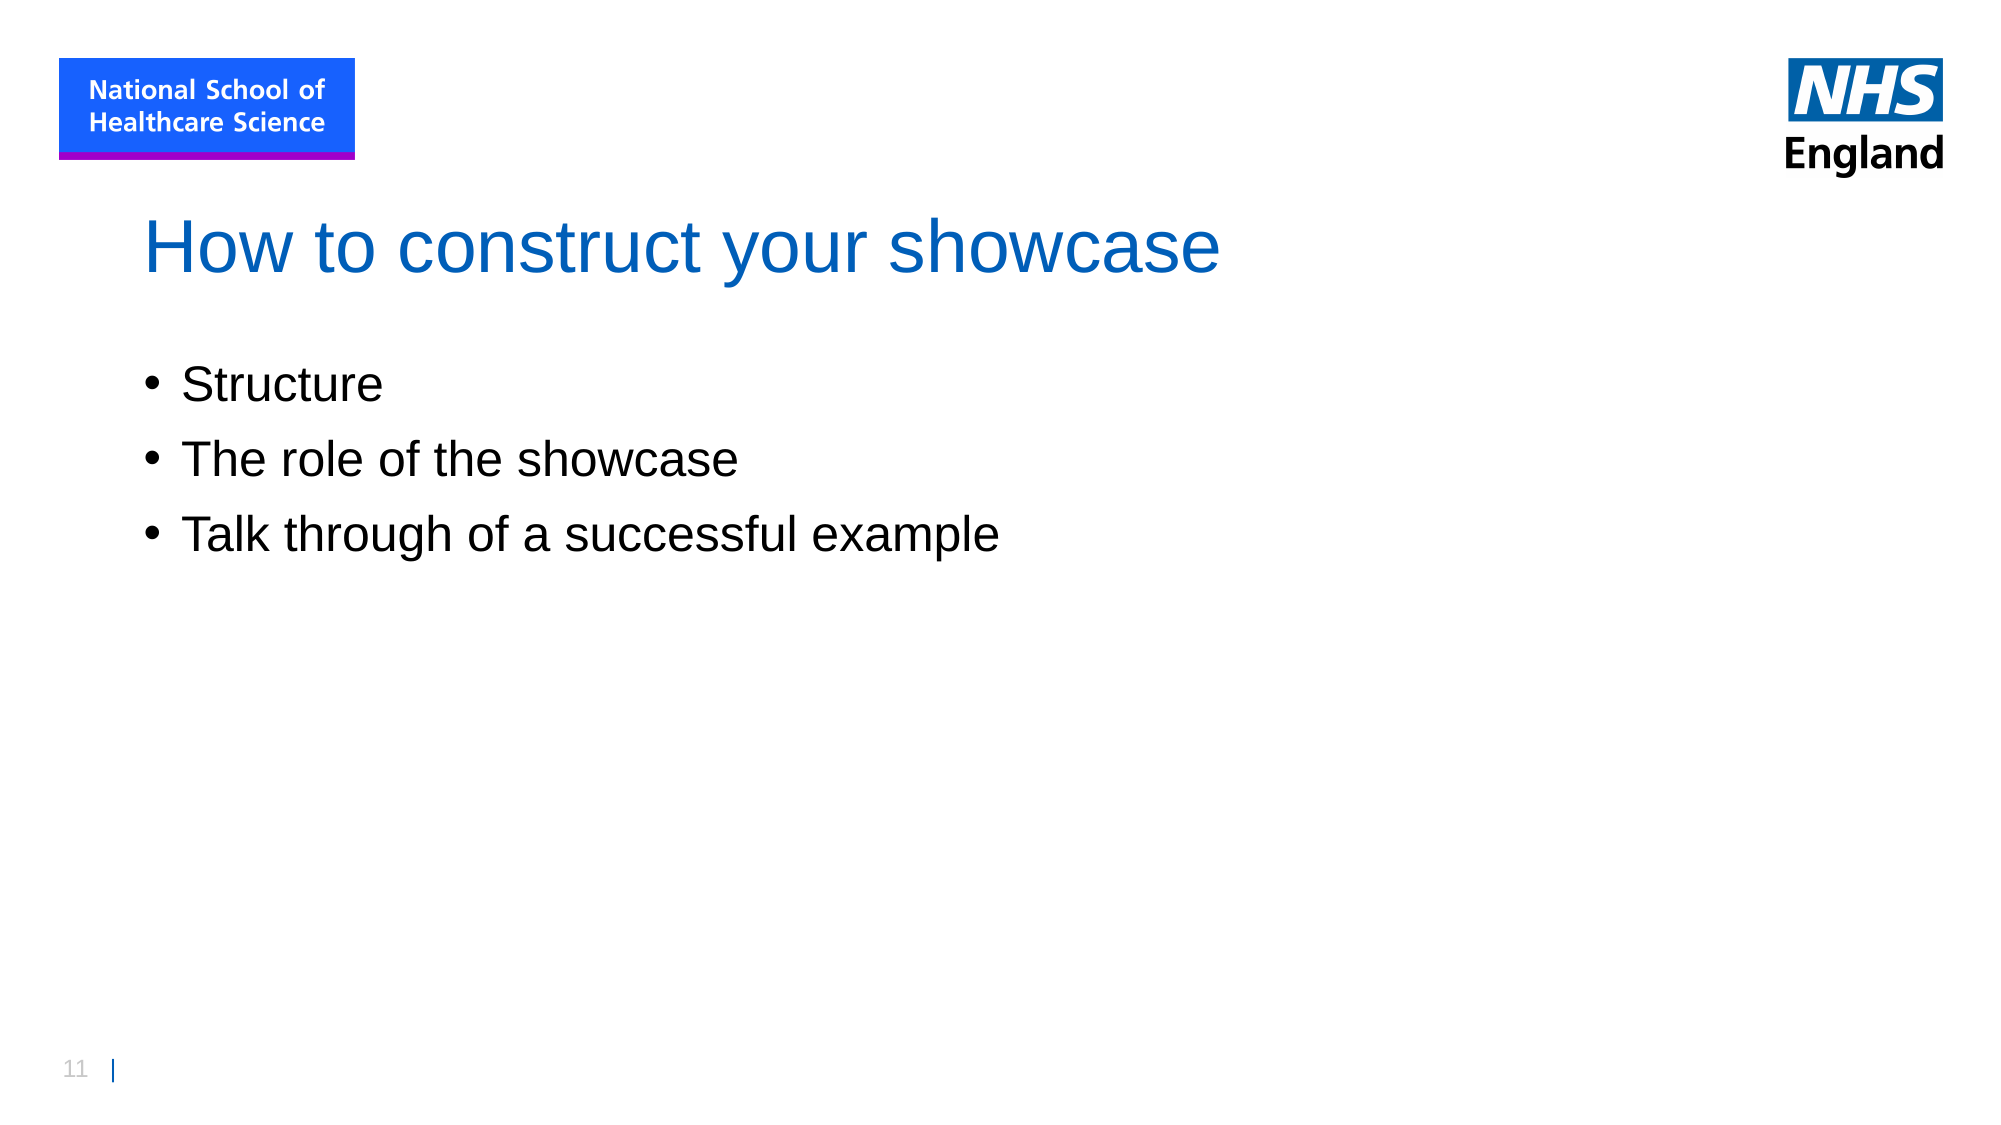

# How to construct your showcase
Structure
The role of the showcase
Talk through of a successful example